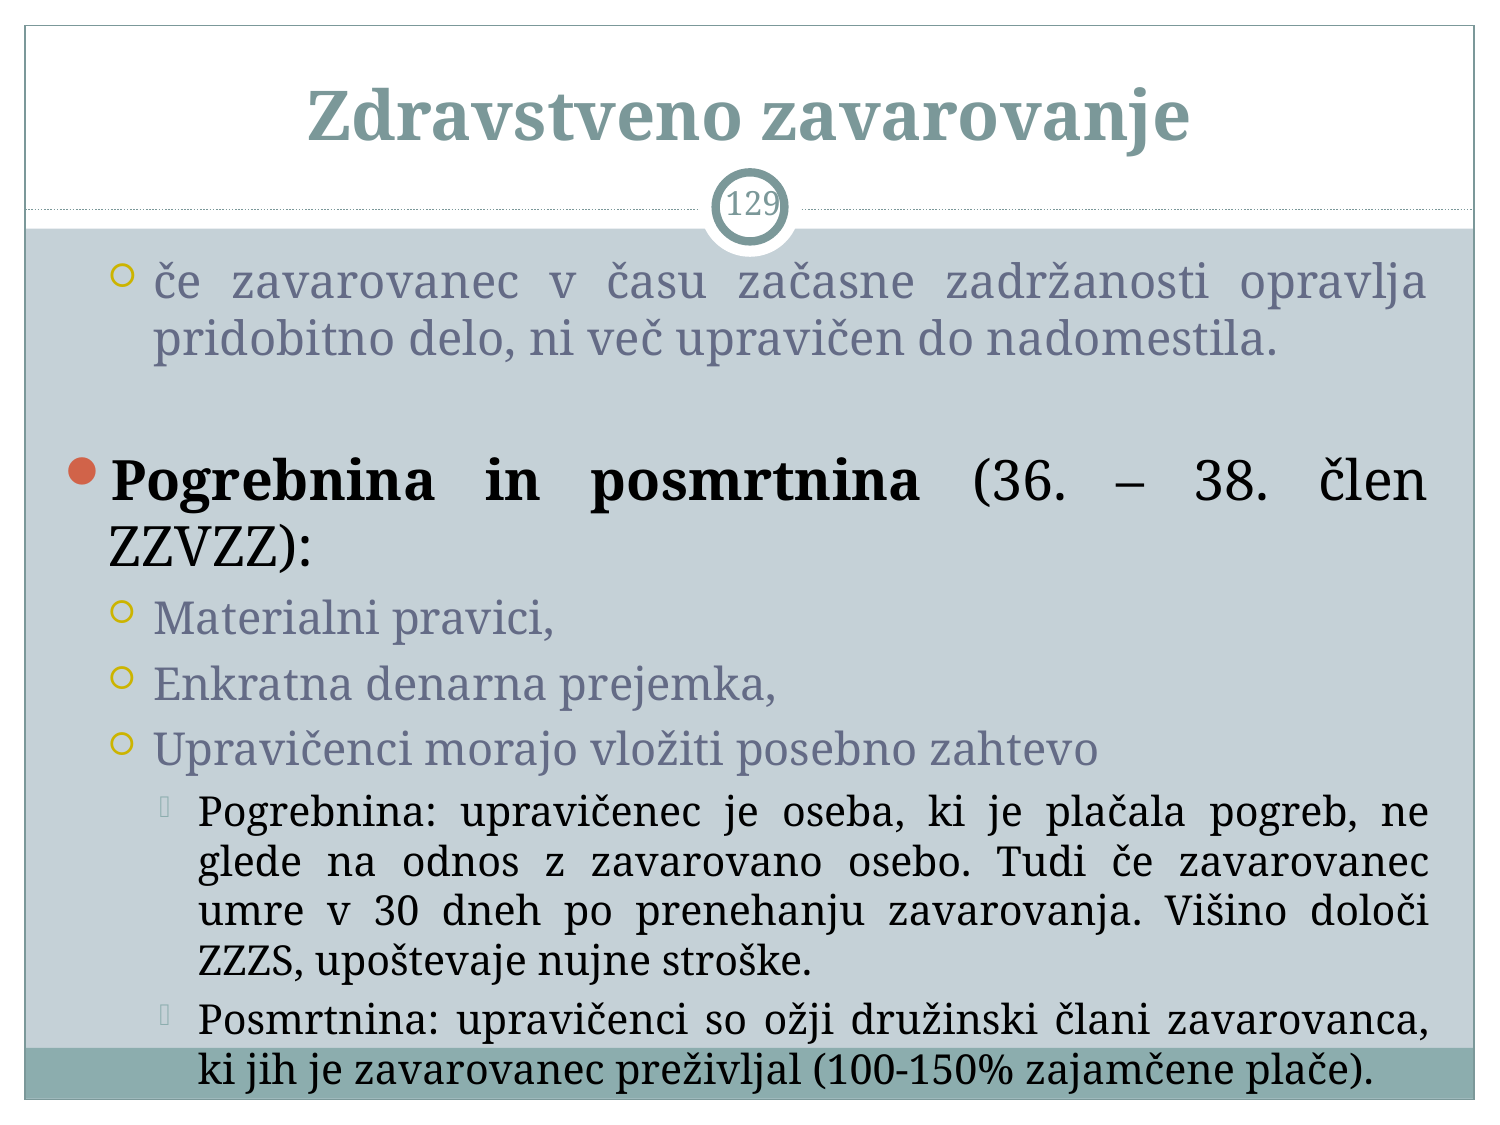

# Zdravstveno zavarovanje
če zavarovanec v času začasne zadržanosti opravlja pridobitno delo, ni več upravičen do nadomestila.
Pogrebnina in posmrtnina (36. – 38. člen ZZVZZ):
Materialni pravici,
Enkratna denarna prejemka,
Upravičenci morajo vložiti posebno zahtevo
Pogrebnina: upravičenec je oseba, ki je plačala pogreb, ne glede na odnos z zavarovano osebo. Tudi če zavarovanec umre v 30 dneh po prenehanju zavarovanja. Višino določi ZZZS, upoštevaje nujne stroške.
Posmrtnina: upravičenci so ožji družinski člani zavarovanca, ki jih je zavarovanec preživljal (100-150% zajamčene plače).